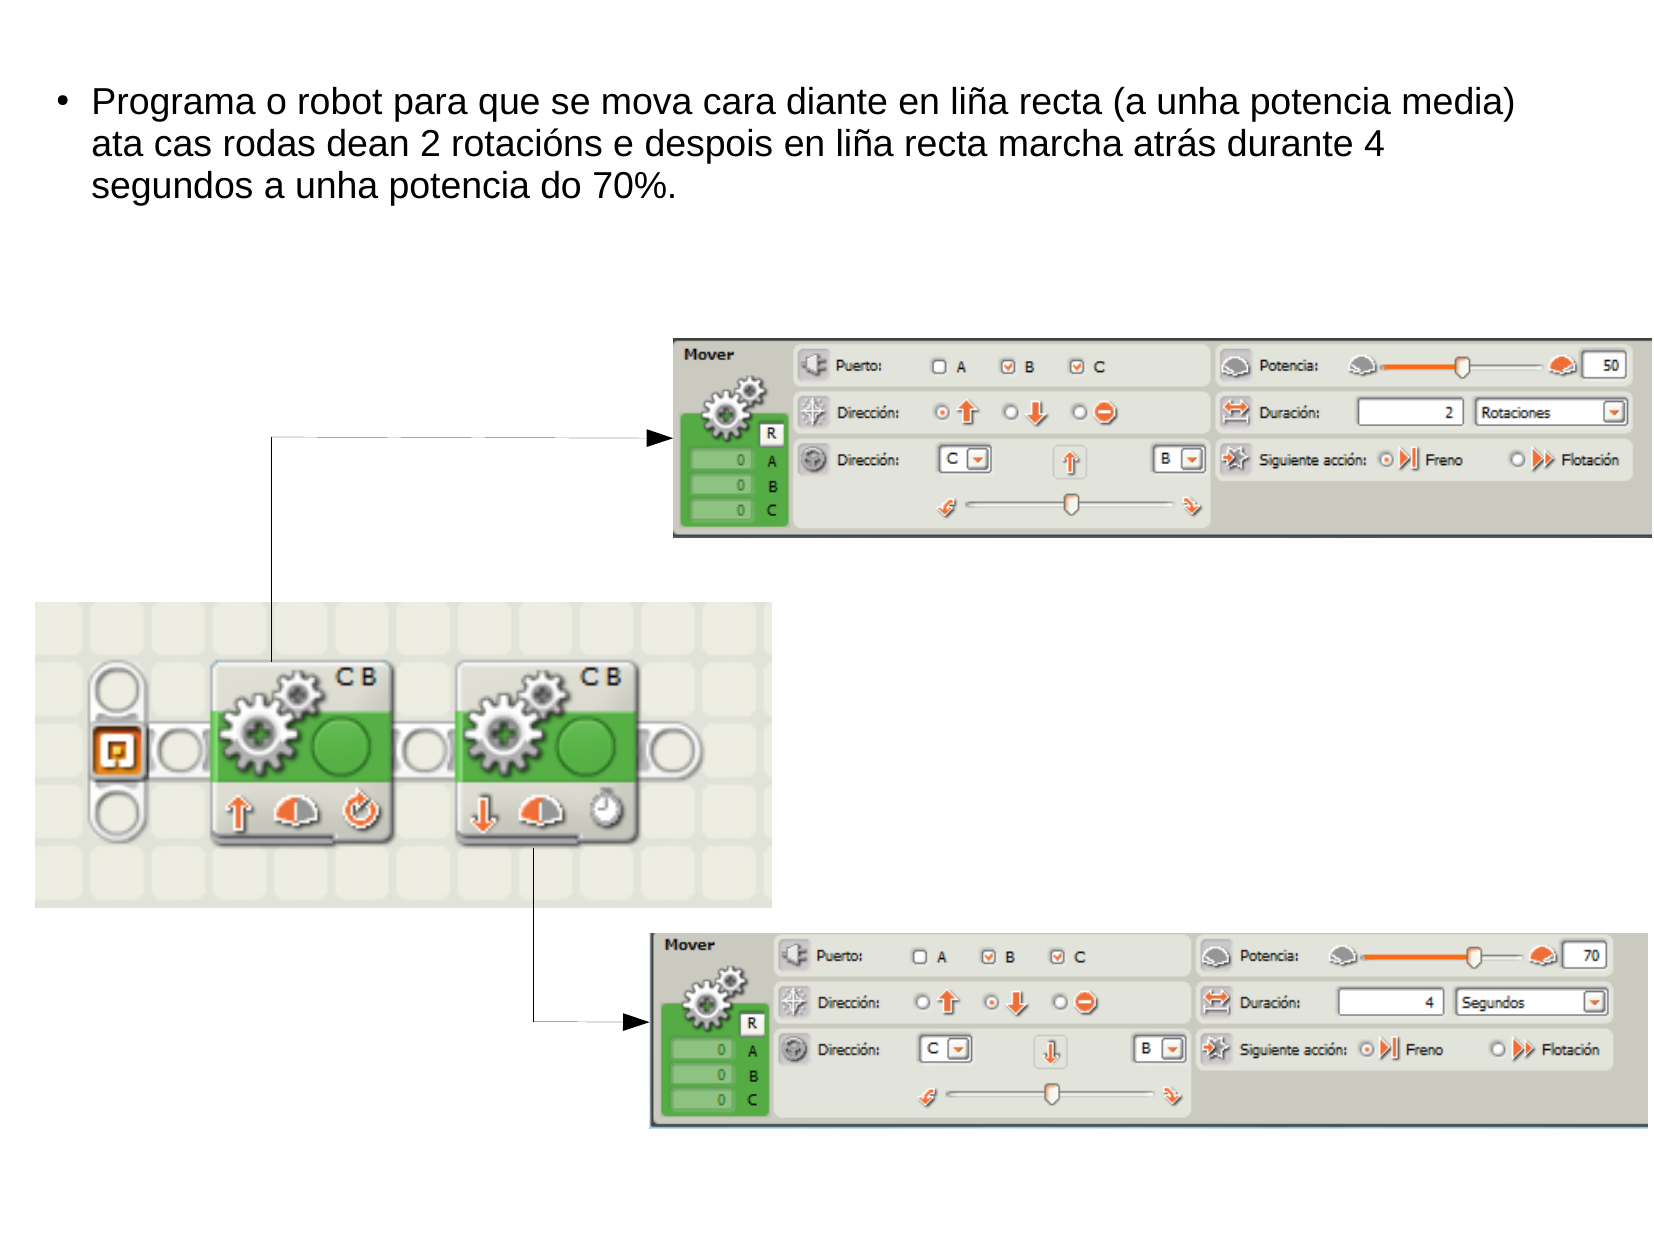

Programa o robot para que se mova cara diante en liña recta (a unha potencia media) ata cas rodas dean 2 rotacións e despois en liña recta marcha atrás durante 4 segundos a unha potencia do 70%.